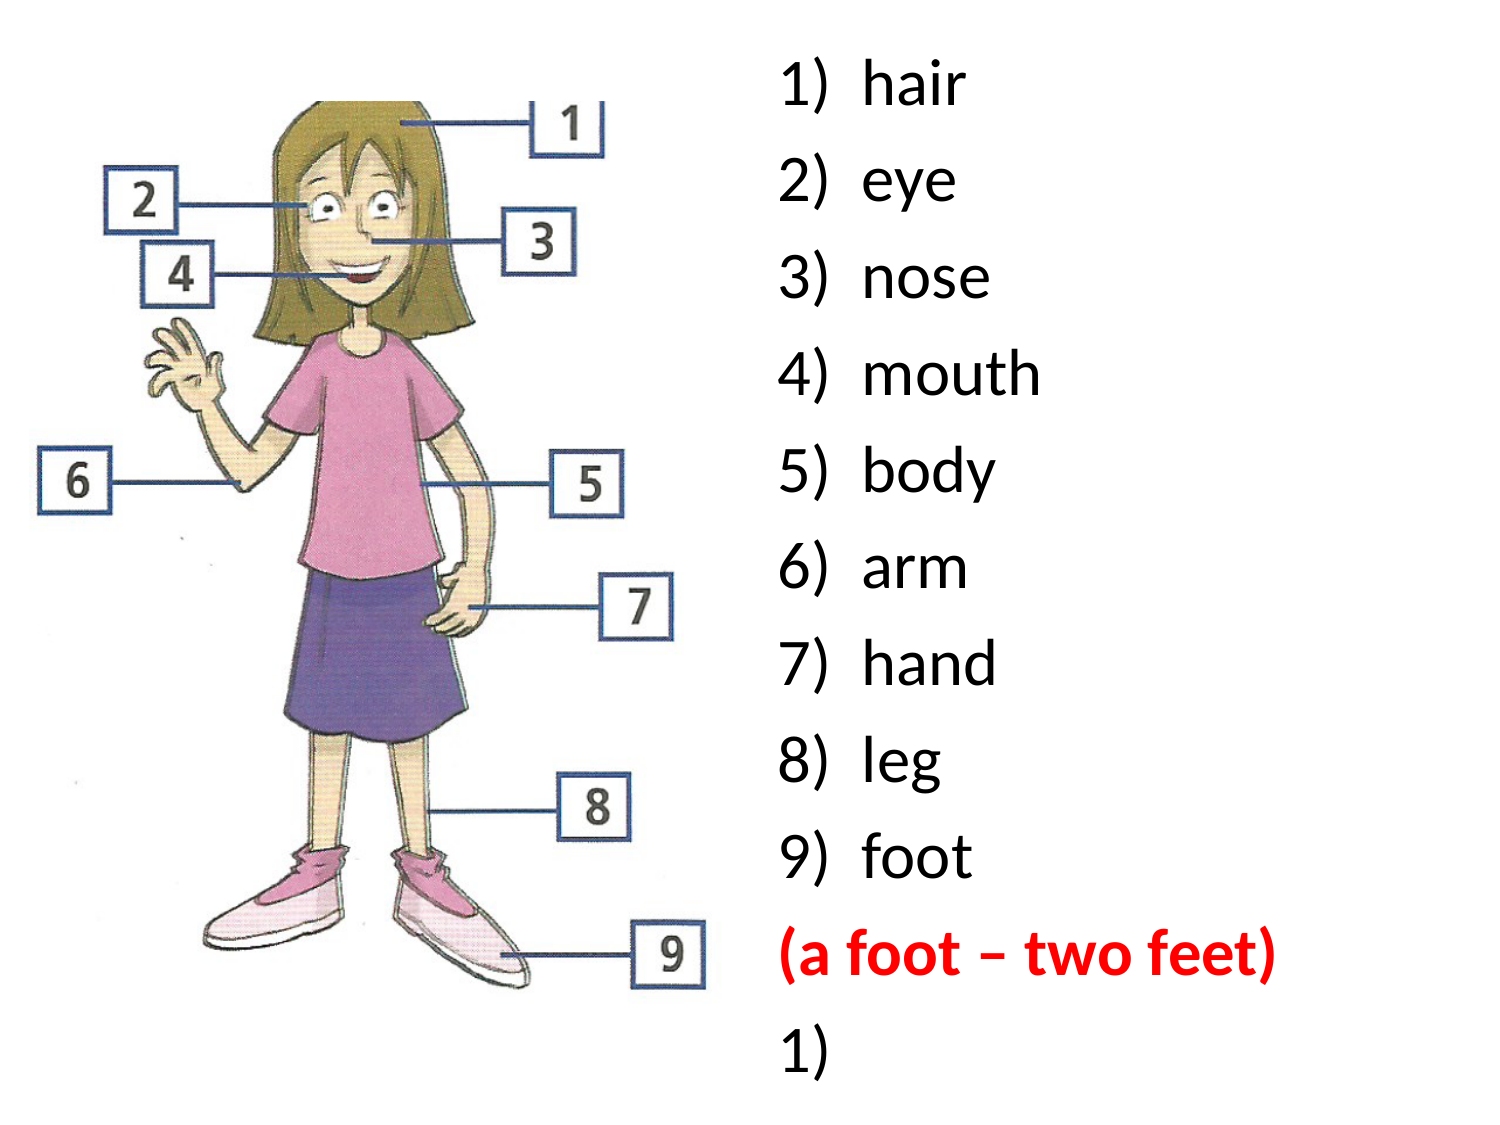

hair
eye
nose
mouth
body
arm
hand
leg
foot
(a foot – two feet)
#